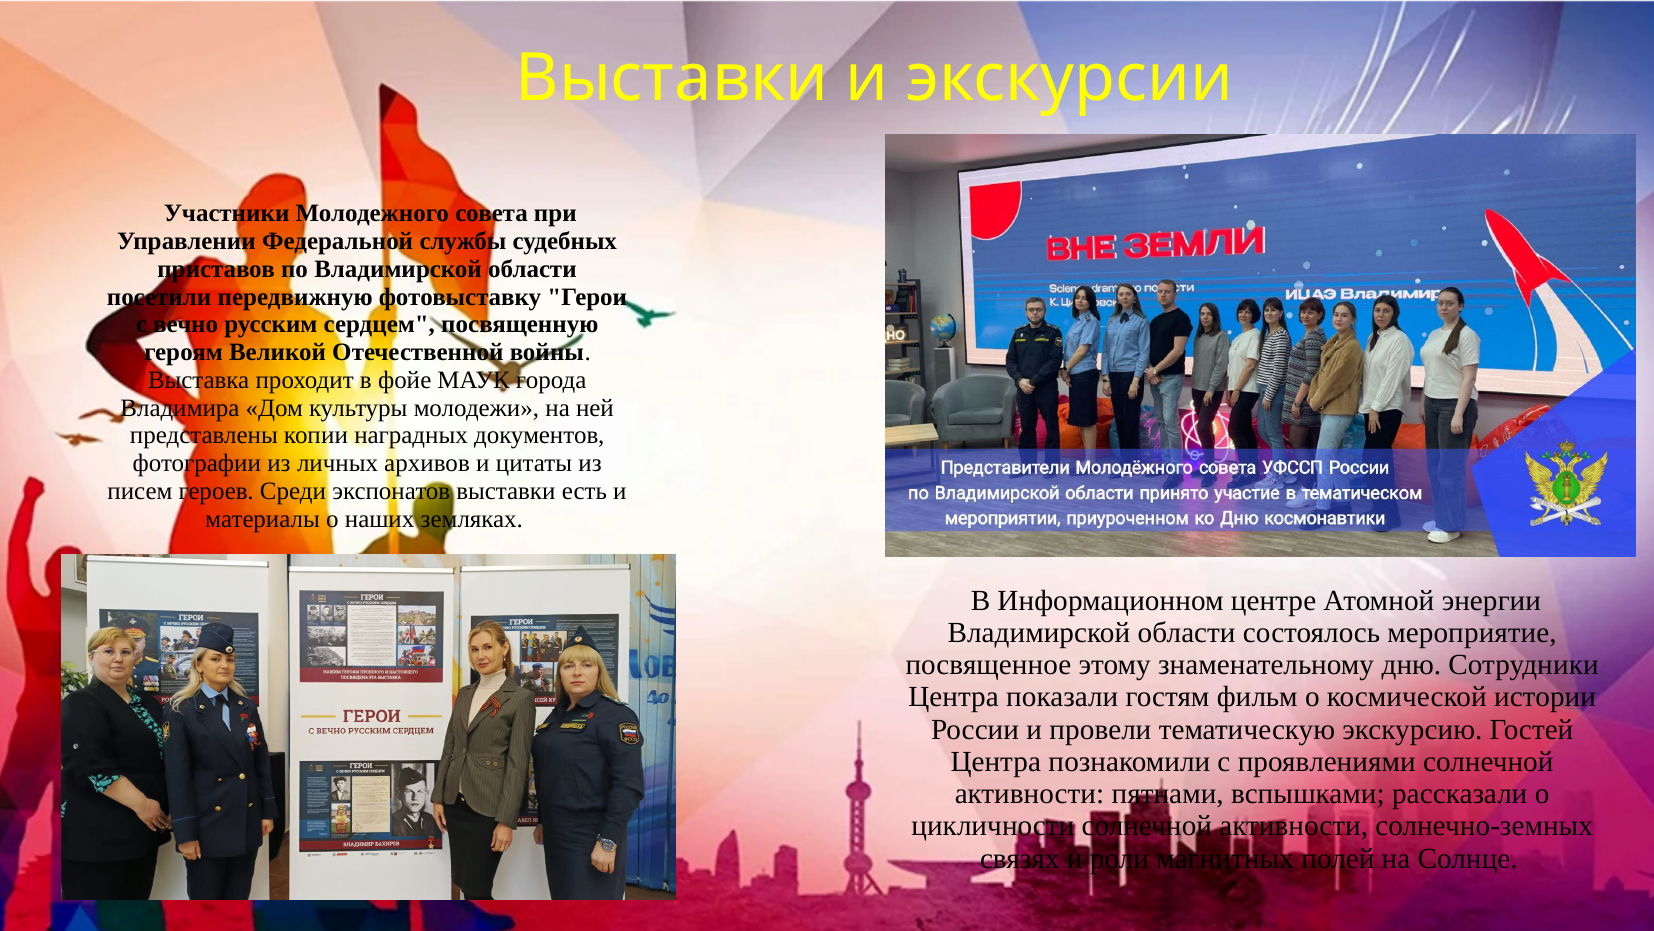

Выставки и экскурсии
 Участники Молодежного совета при Управлении Федеральной службы судебных приставов по Владимирской области посетили передвижную фотовыставку "Герои с вечно русским сердцем", посвященную героям Великой Отечественной войны. Выставка проходит в фойе МАУК города Владимира «Дом культуры молодежи», на ней представлены копии наградных документов, фотографии из личных архивов и цитаты из писем героев. Среди экспонатов выставки есть и материалы о наших земляках.
 В Информационном центре Атомной энергии Владимирской области состоялось мероприятие, посвященное этому знаменательному дню. Сотрудники Центра показали гостям фильм о космической истории России и провели тематическую экскурсию. Гостей Центра познакомили с проявлениями солнечной активности: пятнами, вспышками; рассказали о цикличности солнечной активности, солнечно-земных связях и роли магнитных полей на Солнце.